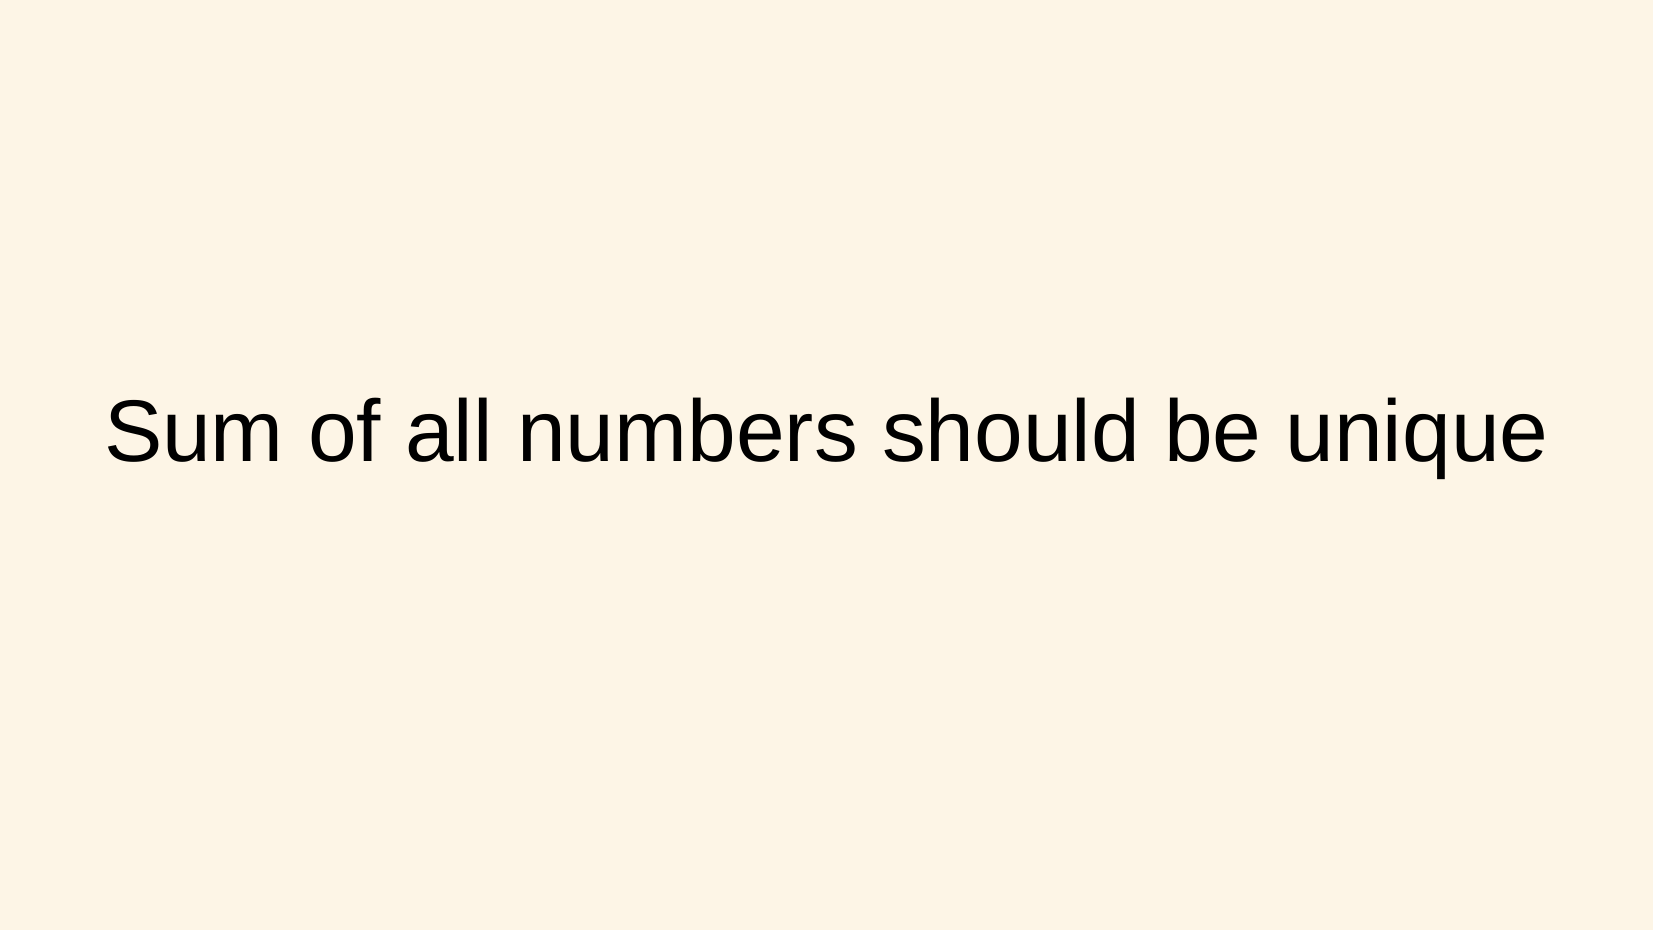

Sum of all numbers should be unique